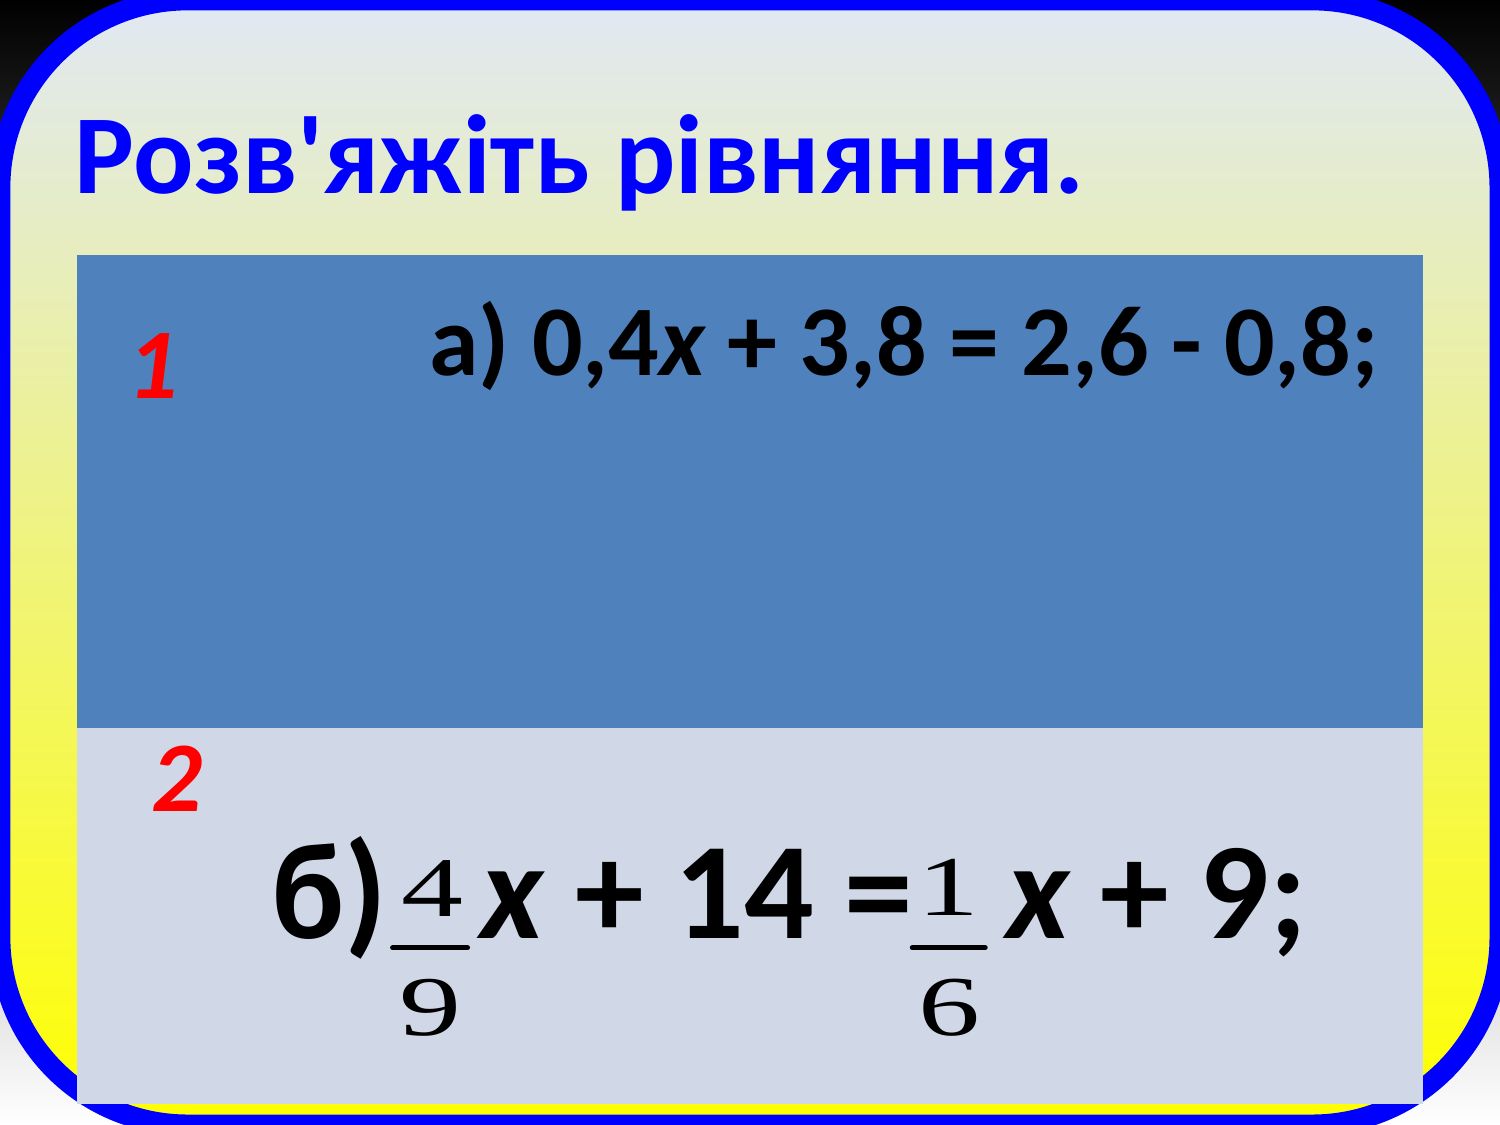

Розв'яжіть рівняння.
| а) 0,4х + 3,8 = 2,6 - 0,8; |
| --- |
| б) х + 14 = х + 9; |
1
2